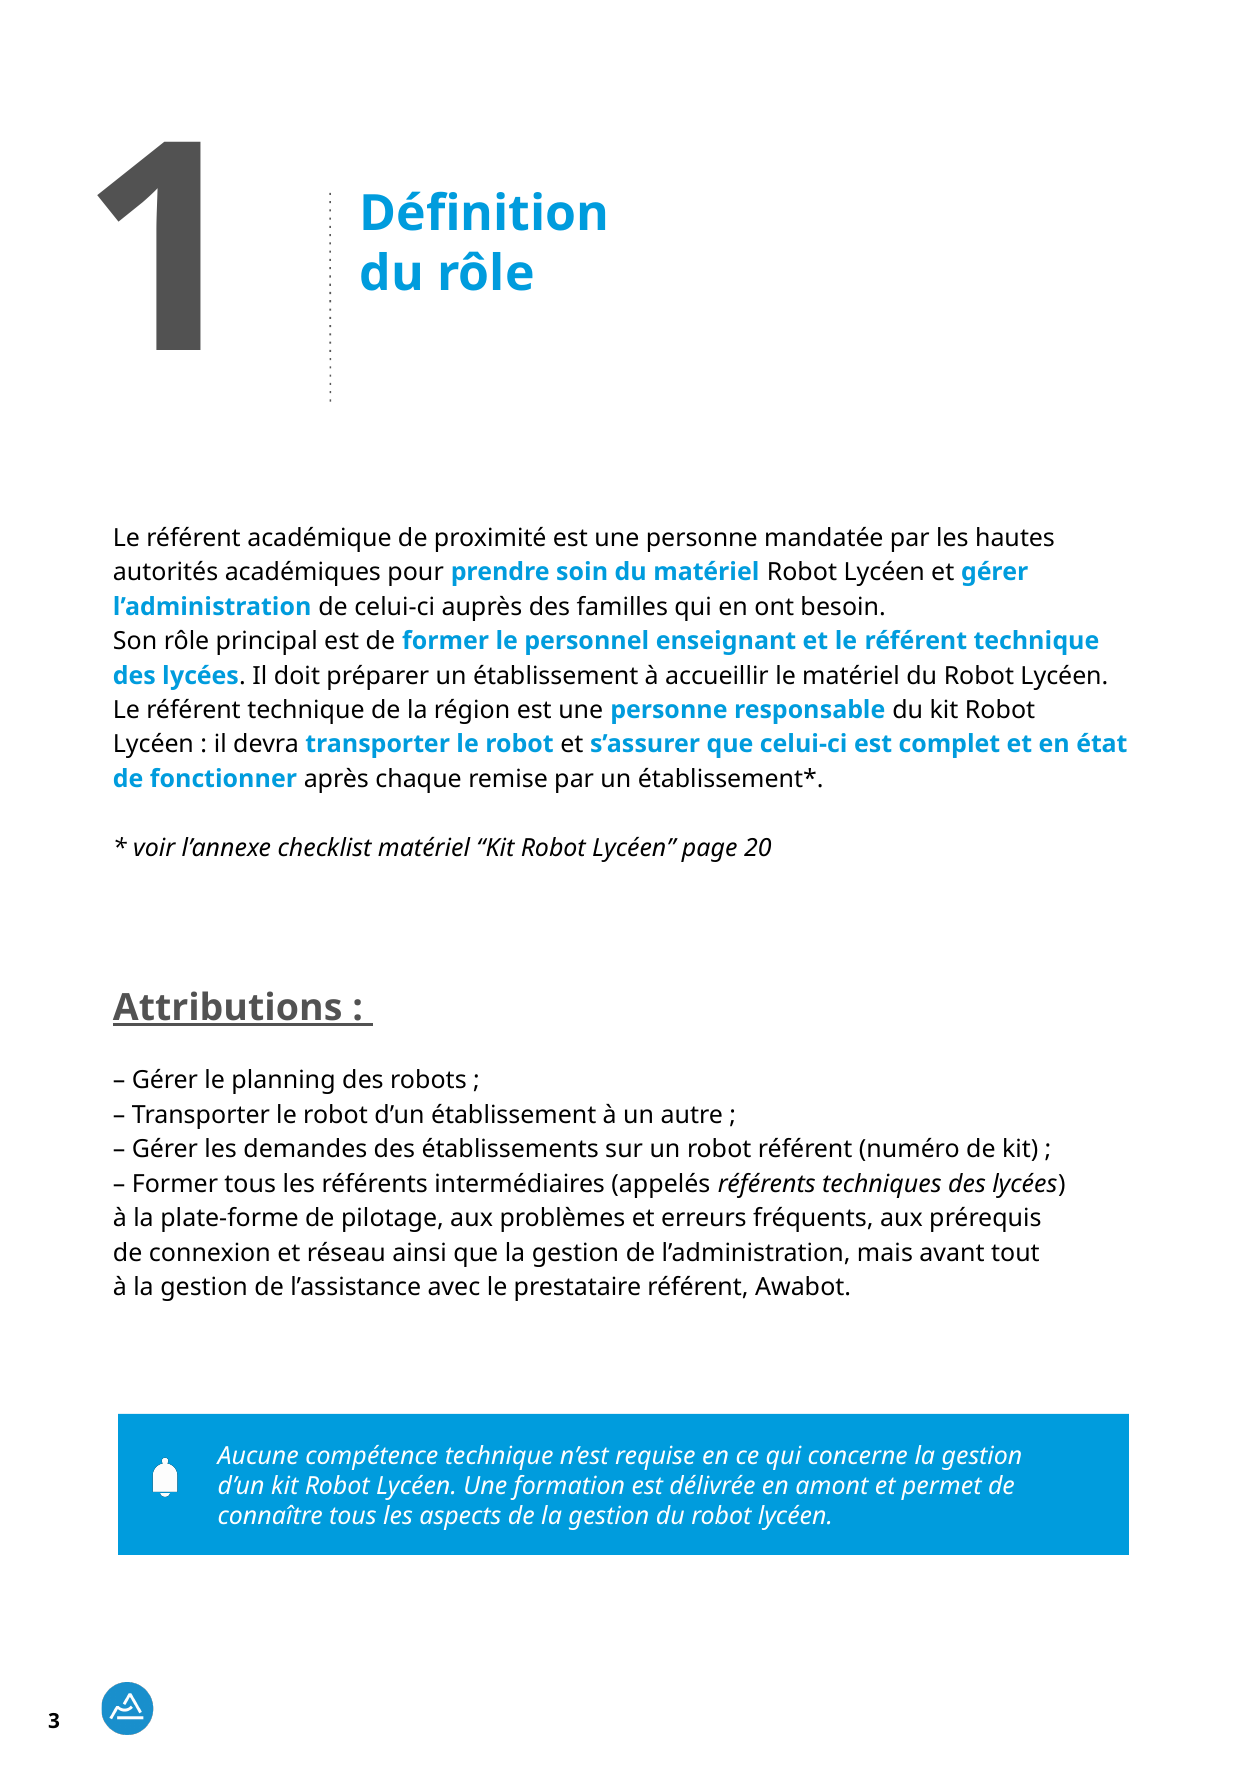

1
Définition
du rôle
Le référent académique de proximité est une personne mandatée par les hautes autorités académiques pour prendre soin du matériel Robot Lycéen et gérer l’administration de celui-ci auprès des familles qui en ont besoin.
Son rôle principal est de former le personnel enseignant et le référent technique des lycées. Il doit préparer un établissement à accueillir le matériel du Robot Lycéen.
Le référent technique de la région est une personne responsable du kit Robot Lycéen : il devra transporter le robot et s’assurer que celui-ci est complet et en état de fonctionner après chaque remise par un établissement*.
* voir l’annexe checklist matériel “Kit Robot Lycéen” page 20
Attributions :
– Gérer le planning des robots ;
– Transporter le robot d’un établissement à un autre ;
– Gérer les demandes des établissements sur un robot référent (numéro de kit) ;
– Former tous les référents intermédiaires (appelés référents techniques des lycées)
à la plate-forme de pilotage, aux problèmes et erreurs fréquents, aux prérequis
de connexion et réseau ainsi que la gestion de l’administration, mais avant tout
à la gestion de l’assistance avec le prestataire référent, Awabot.
Aucune compétence technique n’est requise en ce qui concerne la gestion d’un kit Robot Lycéen. Une formation est délivrée en amont et permet de connaître tous les aspects de la gestion du robot lycéen.
3